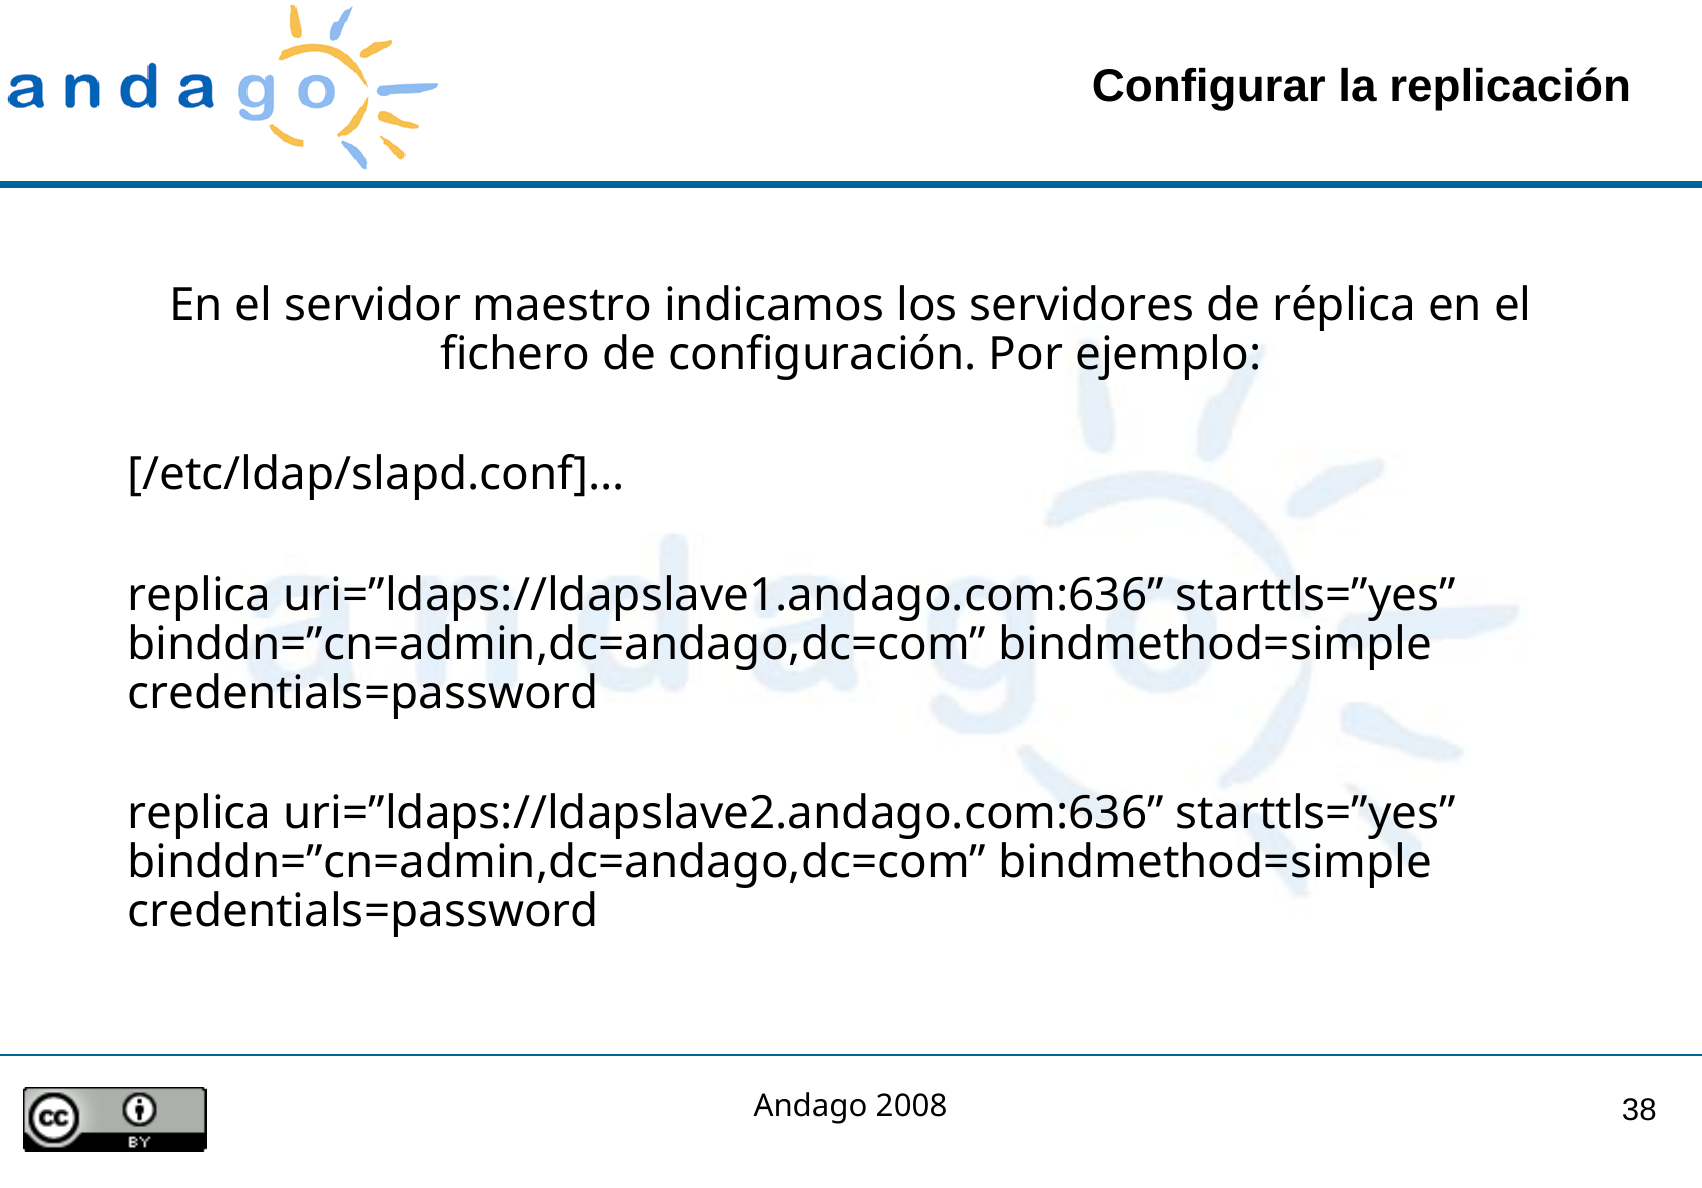

# Configurar la replicación
En el servidor maestro indicamos los servidores de réplica en el fichero de configuración. Por ejemplo:
[/etc/ldap/slapd.conf]...
replica uri=”ldaps://ldapslave1.andago.com:636” starttls=”yes” binddn=”cn=admin,dc=andago,dc=com” bindmethod=simple credentials=password
replica uri=”ldaps://ldapslave2.andago.com:636” starttls=”yes” binddn=”cn=admin,dc=andago,dc=com” bindmethod=simple credentials=password